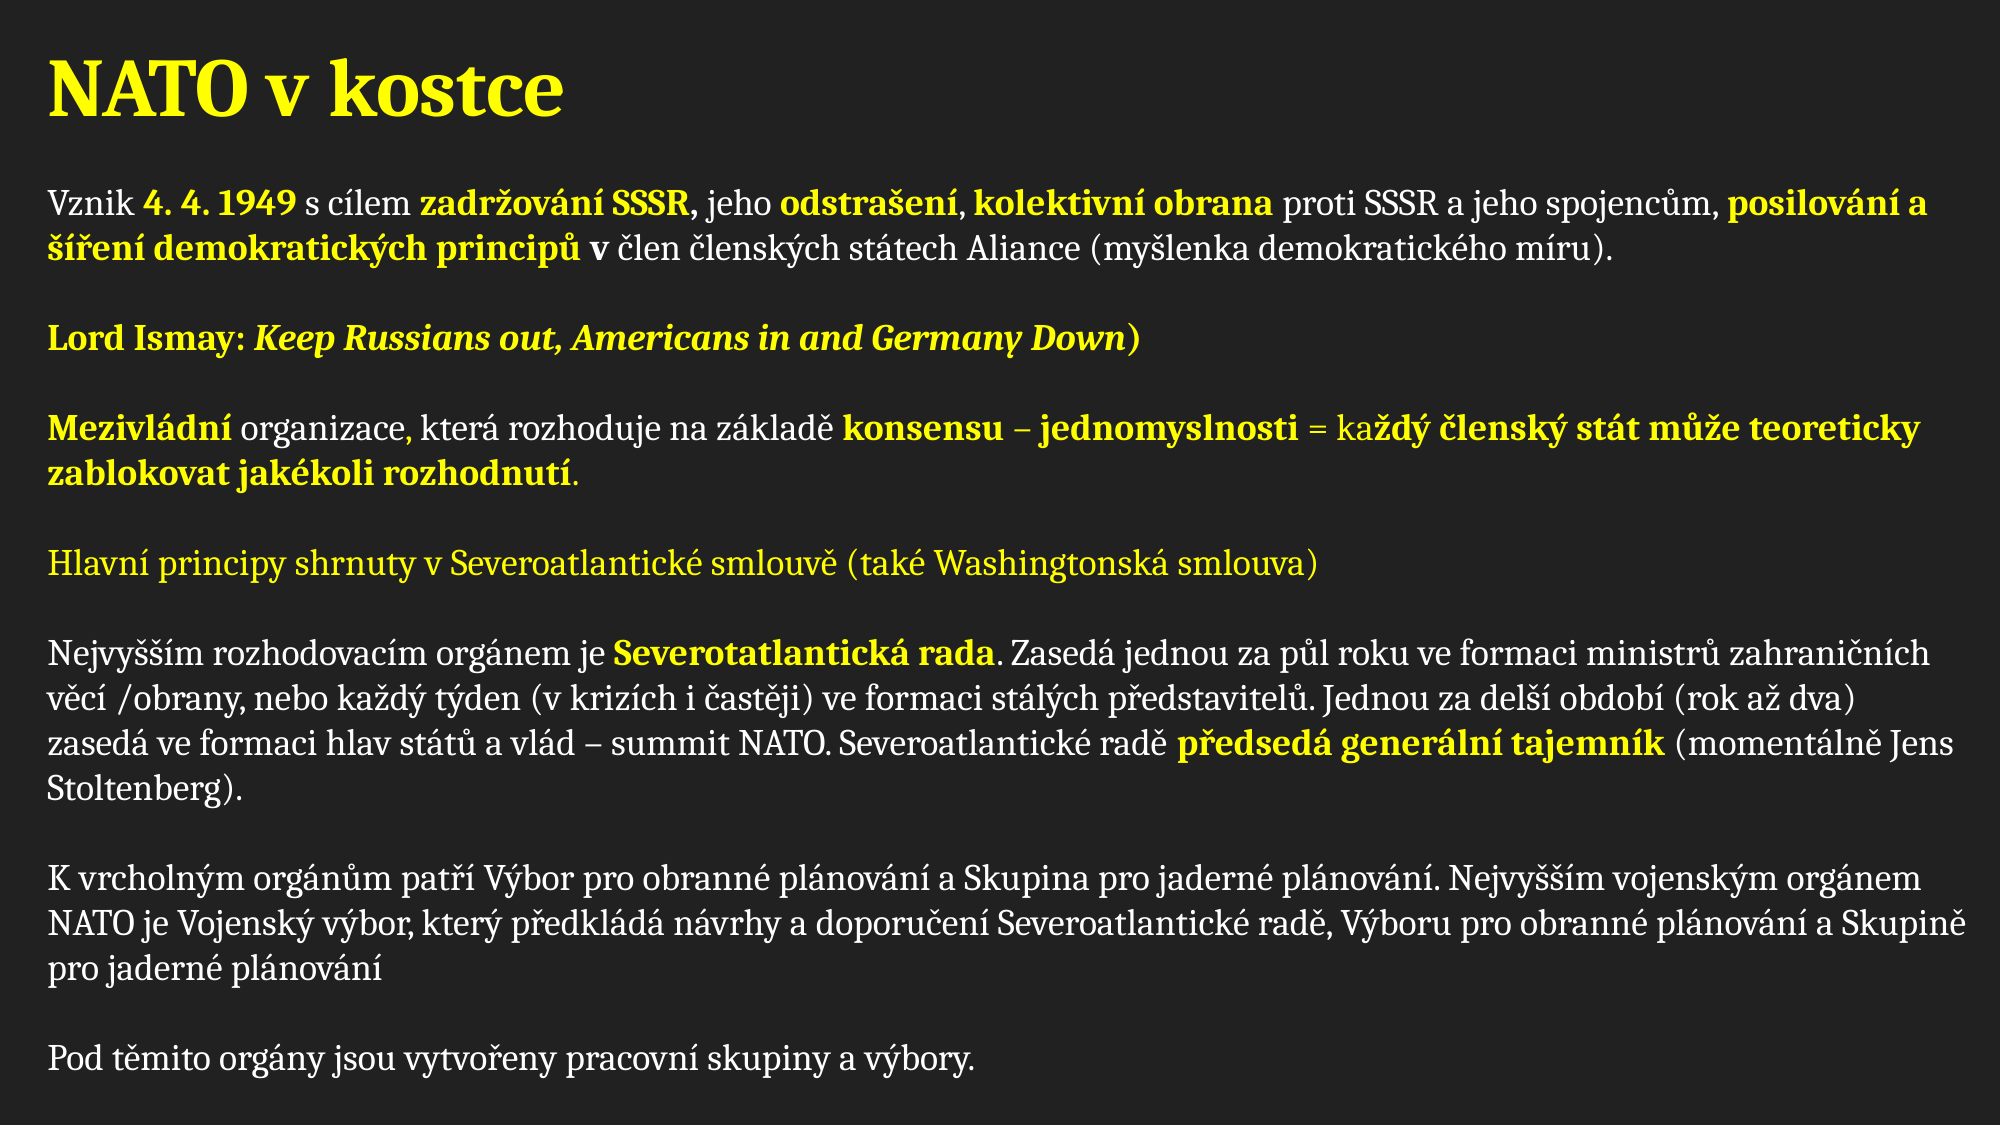

NATO v kostce
Vznik 4. 4. 1949 s cílem zadržování SSSR, jeho odstrašení, kolektivní obrana proti SSSR a jeho spojencům, posilování a šíření demokratických principů v člen členských státech Aliance (myšlenka demokratického míru).
Lord Ismay: Keep Russians out, Americans in and Germany Down)
Mezivládní organizace, která rozhoduje na základě konsensu – jednomyslnosti = každý členský stát může teoreticky zablokovat jakékoli rozhodnutí.
Hlavní principy shrnuty v Severoatlantické smlouvě (také Washingtonská smlouva)
Nejvyšším rozhodovacím orgánem je Severotatlantická rada. Zasedá jednou za půl roku ve formaci ministrů zahraničních věcí /obrany, nebo každý týden (v krizích i častěji) ve formaci stálých představitelů. Jednou za delší období (rok až dva) zasedá ve formaci hlav států a vlád – summit NATO. Severoatlantické radě předsedá generální tajemník (momentálně Jens Stoltenberg).
K vrcholným orgánům patří Výbor pro obranné plánování a Skupina pro jaderné plánování. Nejvyšším vojenským orgánem NATO je Vojenský výbor, který předkládá návrhy a doporučení Severoatlantické radě, Výboru pro obranné plánování a Skupině pro jaderné plánování
Pod těmito orgány jsou vytvořeny pracovní skupiny a výbory.